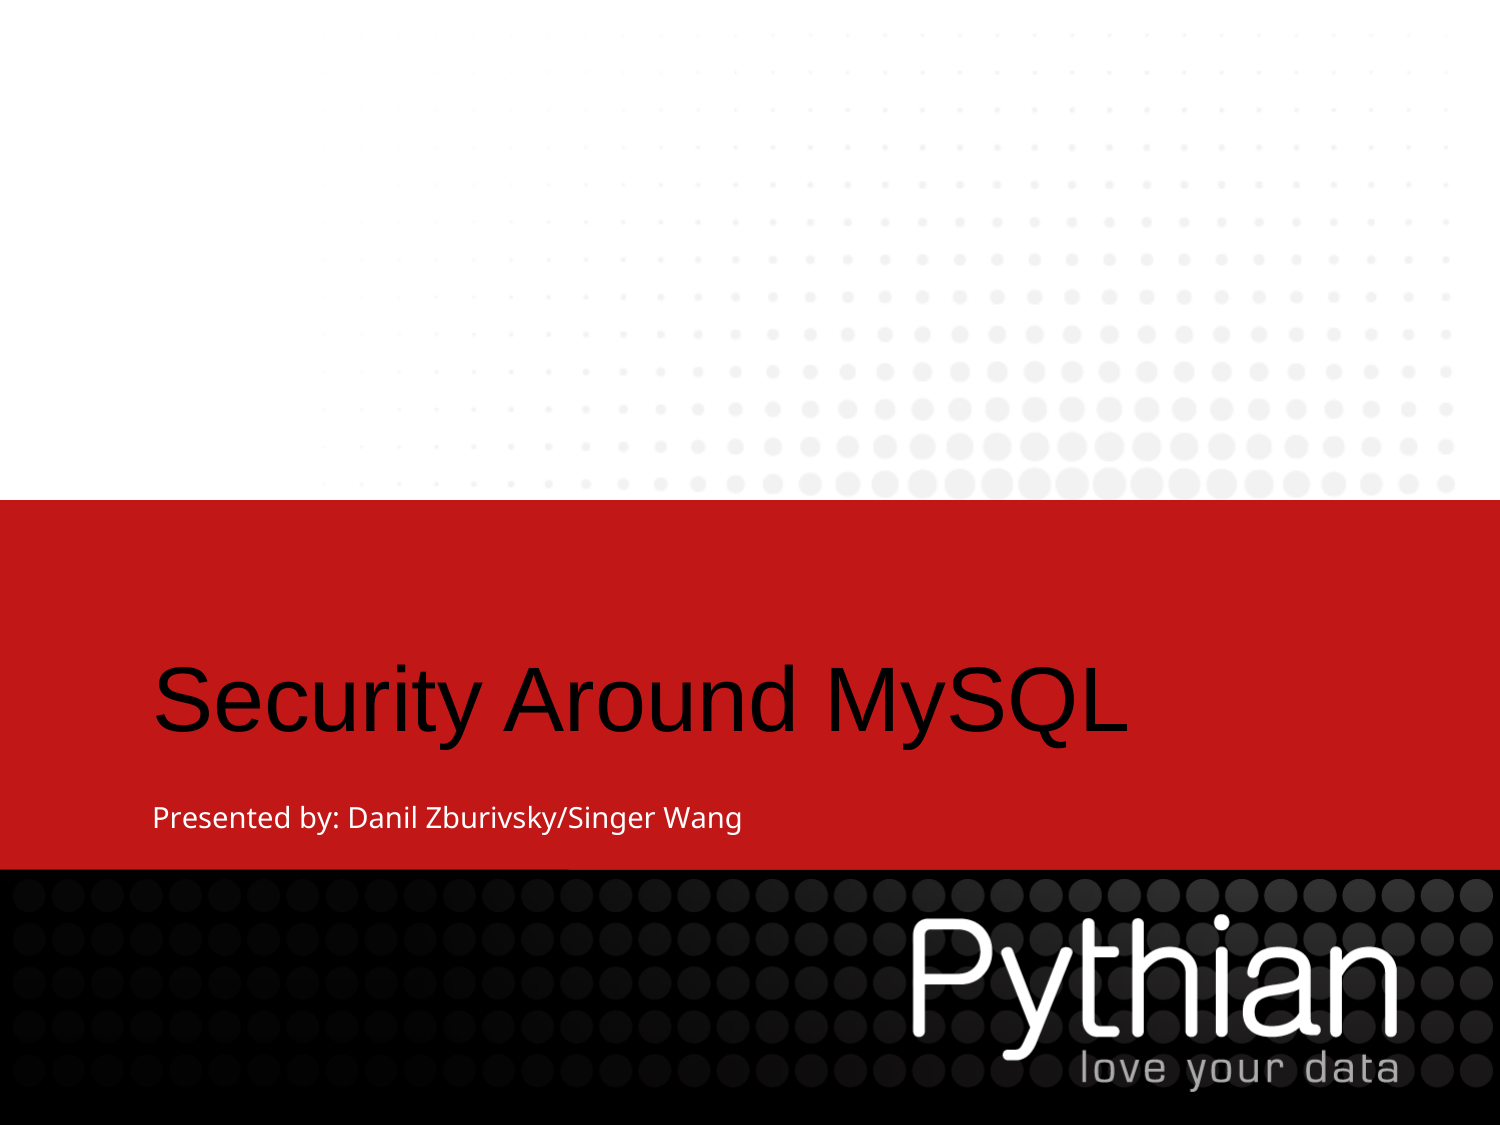

# Security Around MySQL
Presented by: Danil Zburivsky/Singer Wang